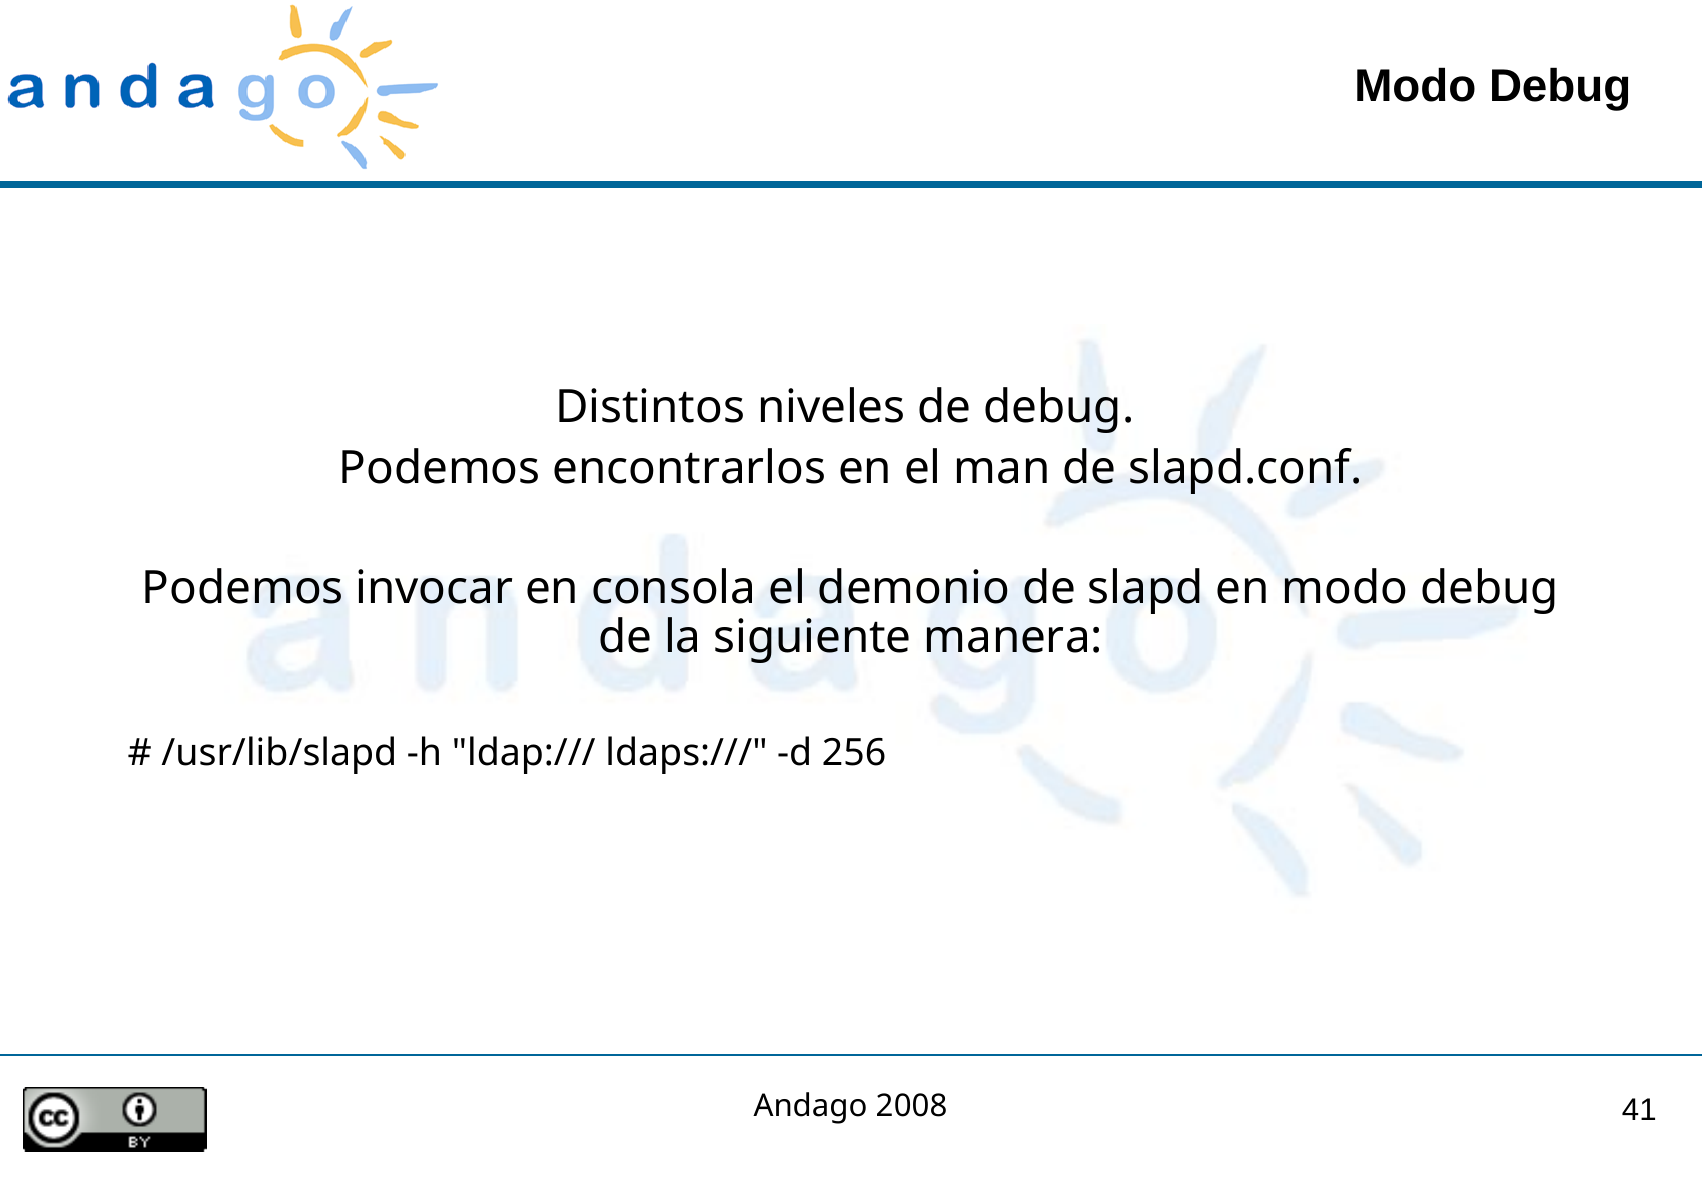

# Modo Debug
Distintos niveles de debug.
Podemos encontrarlos en el man de slapd.conf.
Podemos invocar en consola el demonio de slapd en modo debug de la siguiente manera:
# /usr/lib/slapd -h "ldap:/// ldaps:///" -d 256